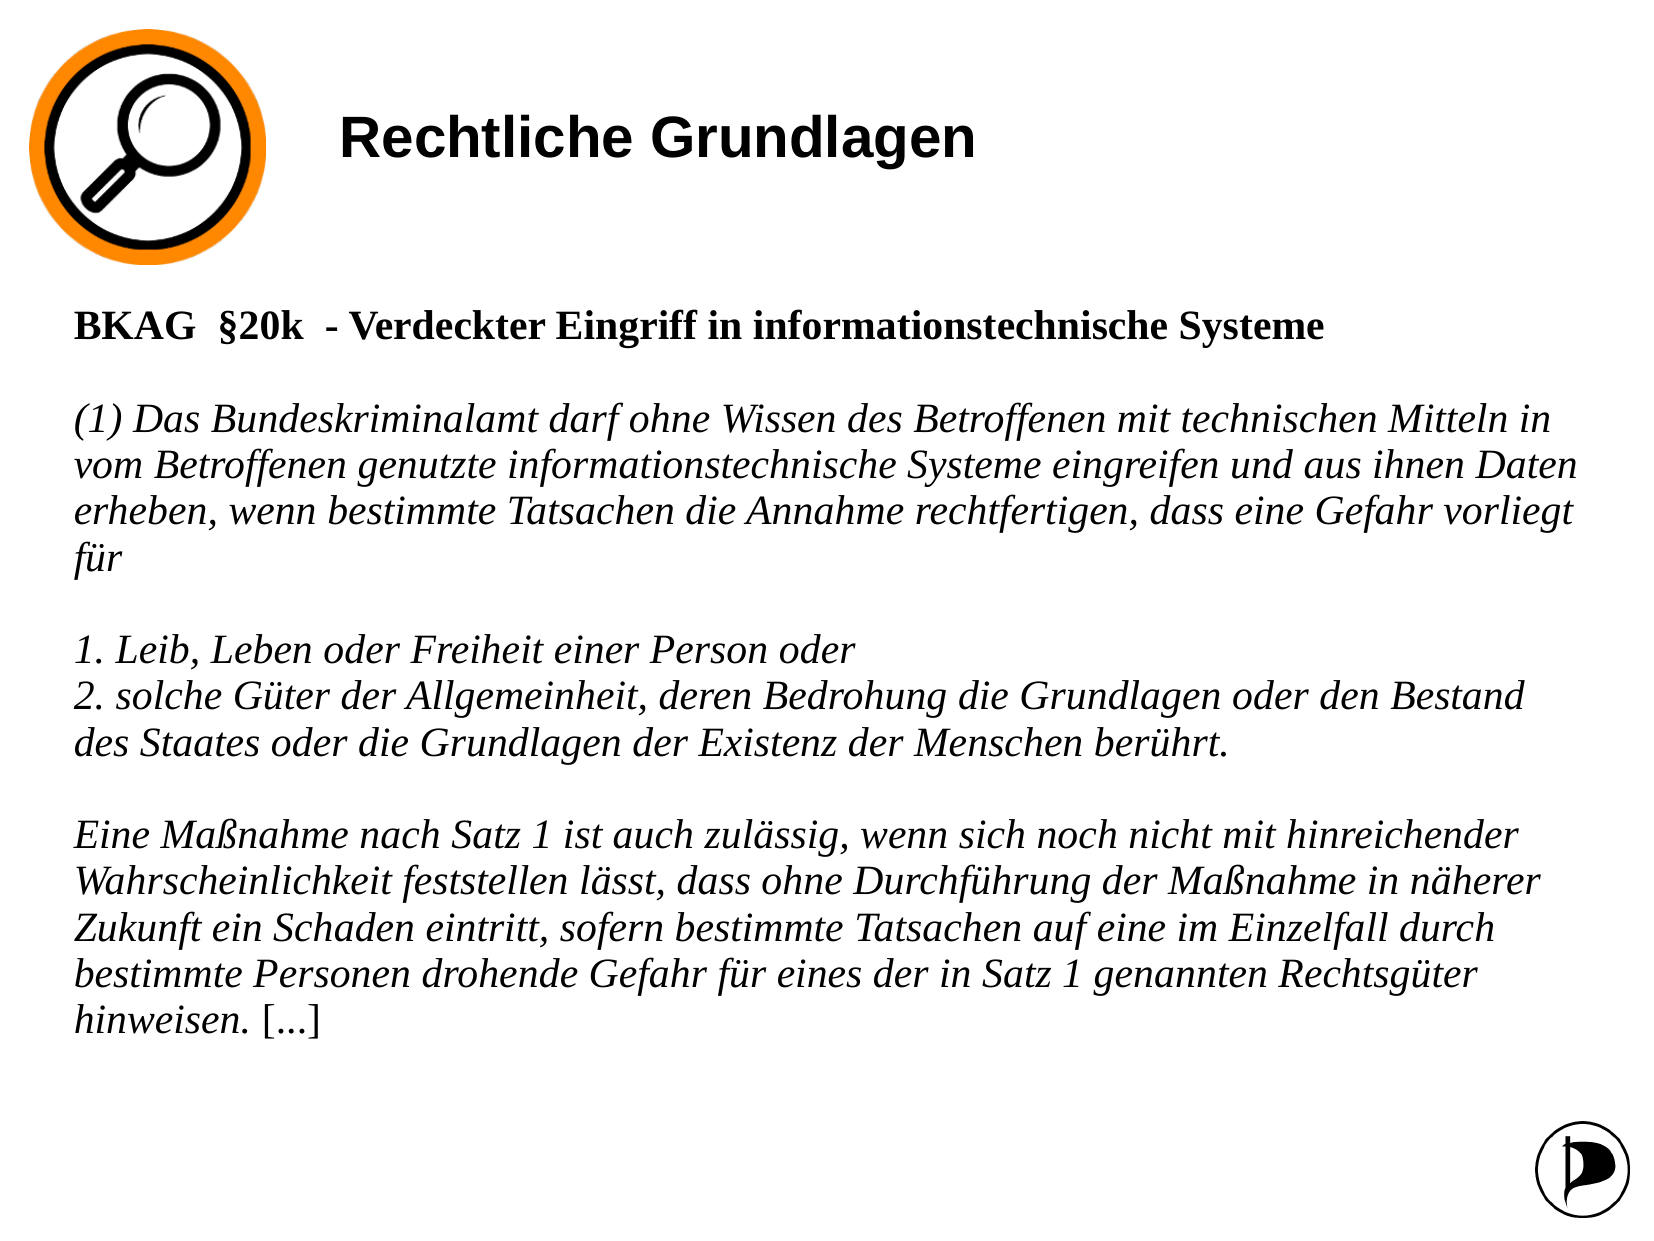

Rechtliche Grundlagen
BKAG §20k - Verdeckter Eingriff in informationstechnische Systeme
(1) Das Bundeskriminalamt darf ohne Wissen des Betroffenen mit technischen Mitteln in vom Betroffenen genutzte informationstechnische Systeme eingreifen und aus ihnen Daten erheben, wenn bestimmte Tatsachen die Annahme rechtfertigen, dass eine Gefahr vorliegt für
1. Leib, Leben oder Freiheit einer Person oder
2. solche Güter der Allgemeinheit, deren Bedrohung die Grundlagen oder den Bestand des Staates oder die Grundlagen der Existenz der Menschen berührt.
Eine Maßnahme nach Satz 1 ist auch zulässig, wenn sich noch nicht mit hinreichender Wahrscheinlichkeit feststellen lässt, dass ohne Durchführung der Maßnahme in näherer Zukunft ein Schaden eintritt, sofern bestimmte Tatsachen auf eine im Einzelfall durch bestimmte Personen drohende Gefahr für eines der in Satz 1 genannten Rechtsgüter hinweisen. [...]